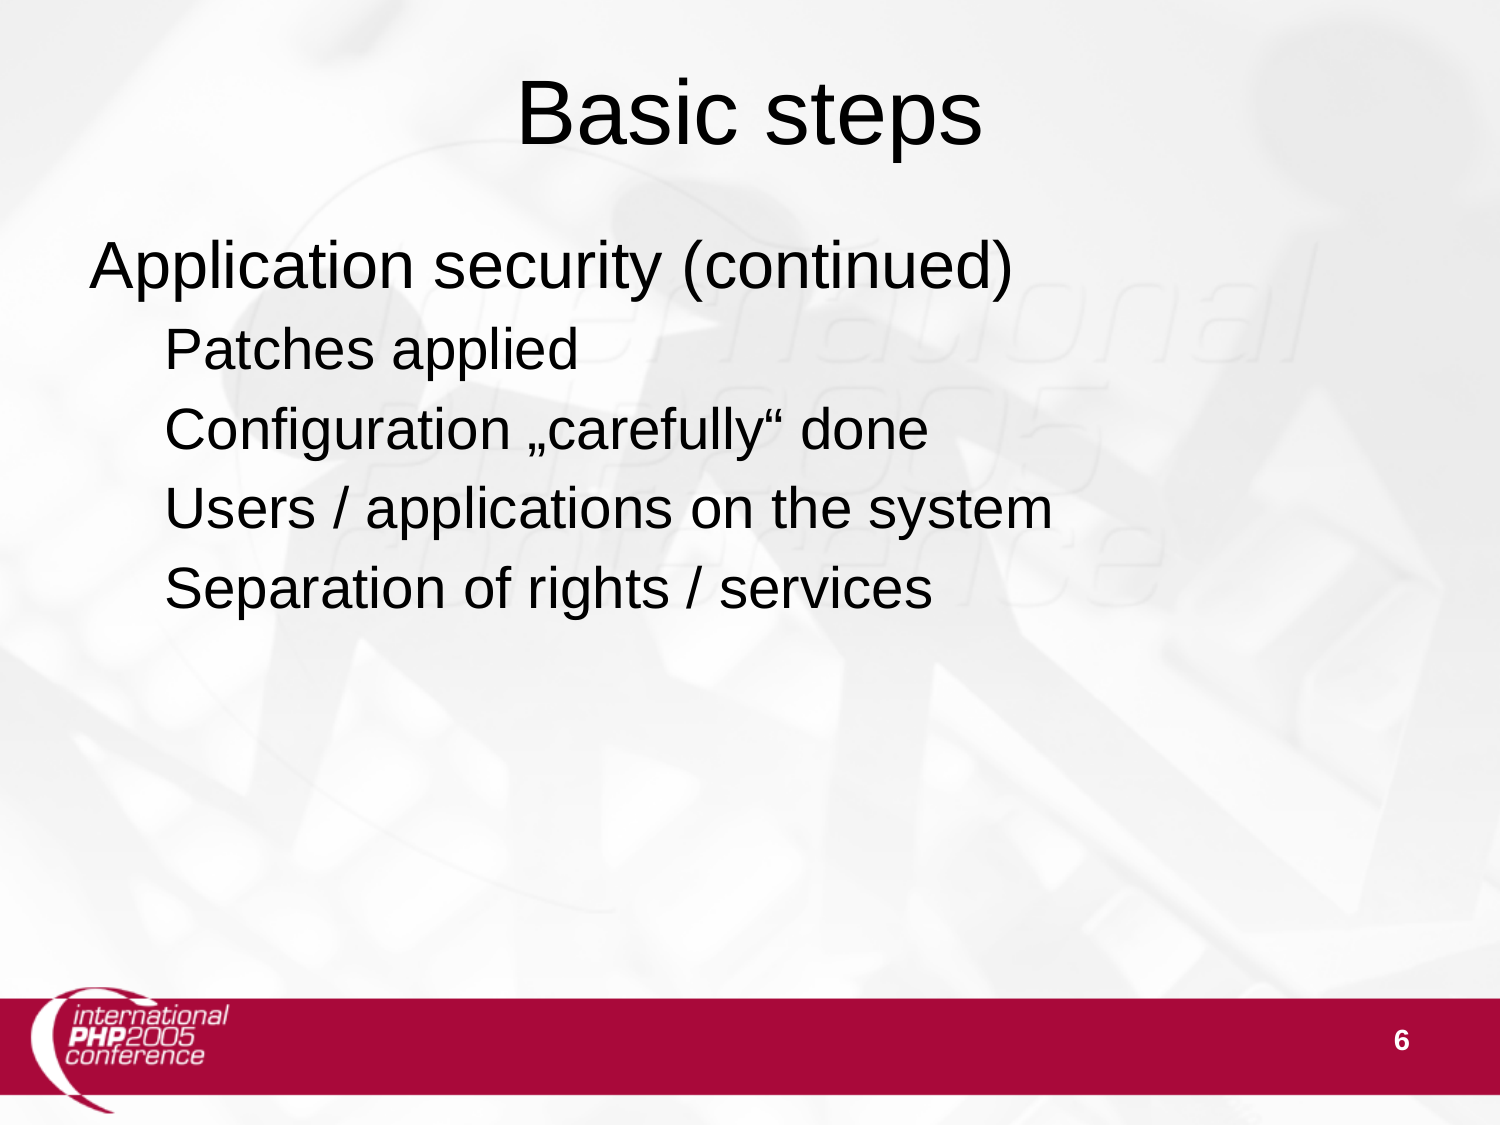

# Basic steps
Application security (continued)
Patches applied
Configuration „carefully“ done
Users / applications on the system
Separation of rights / services
6